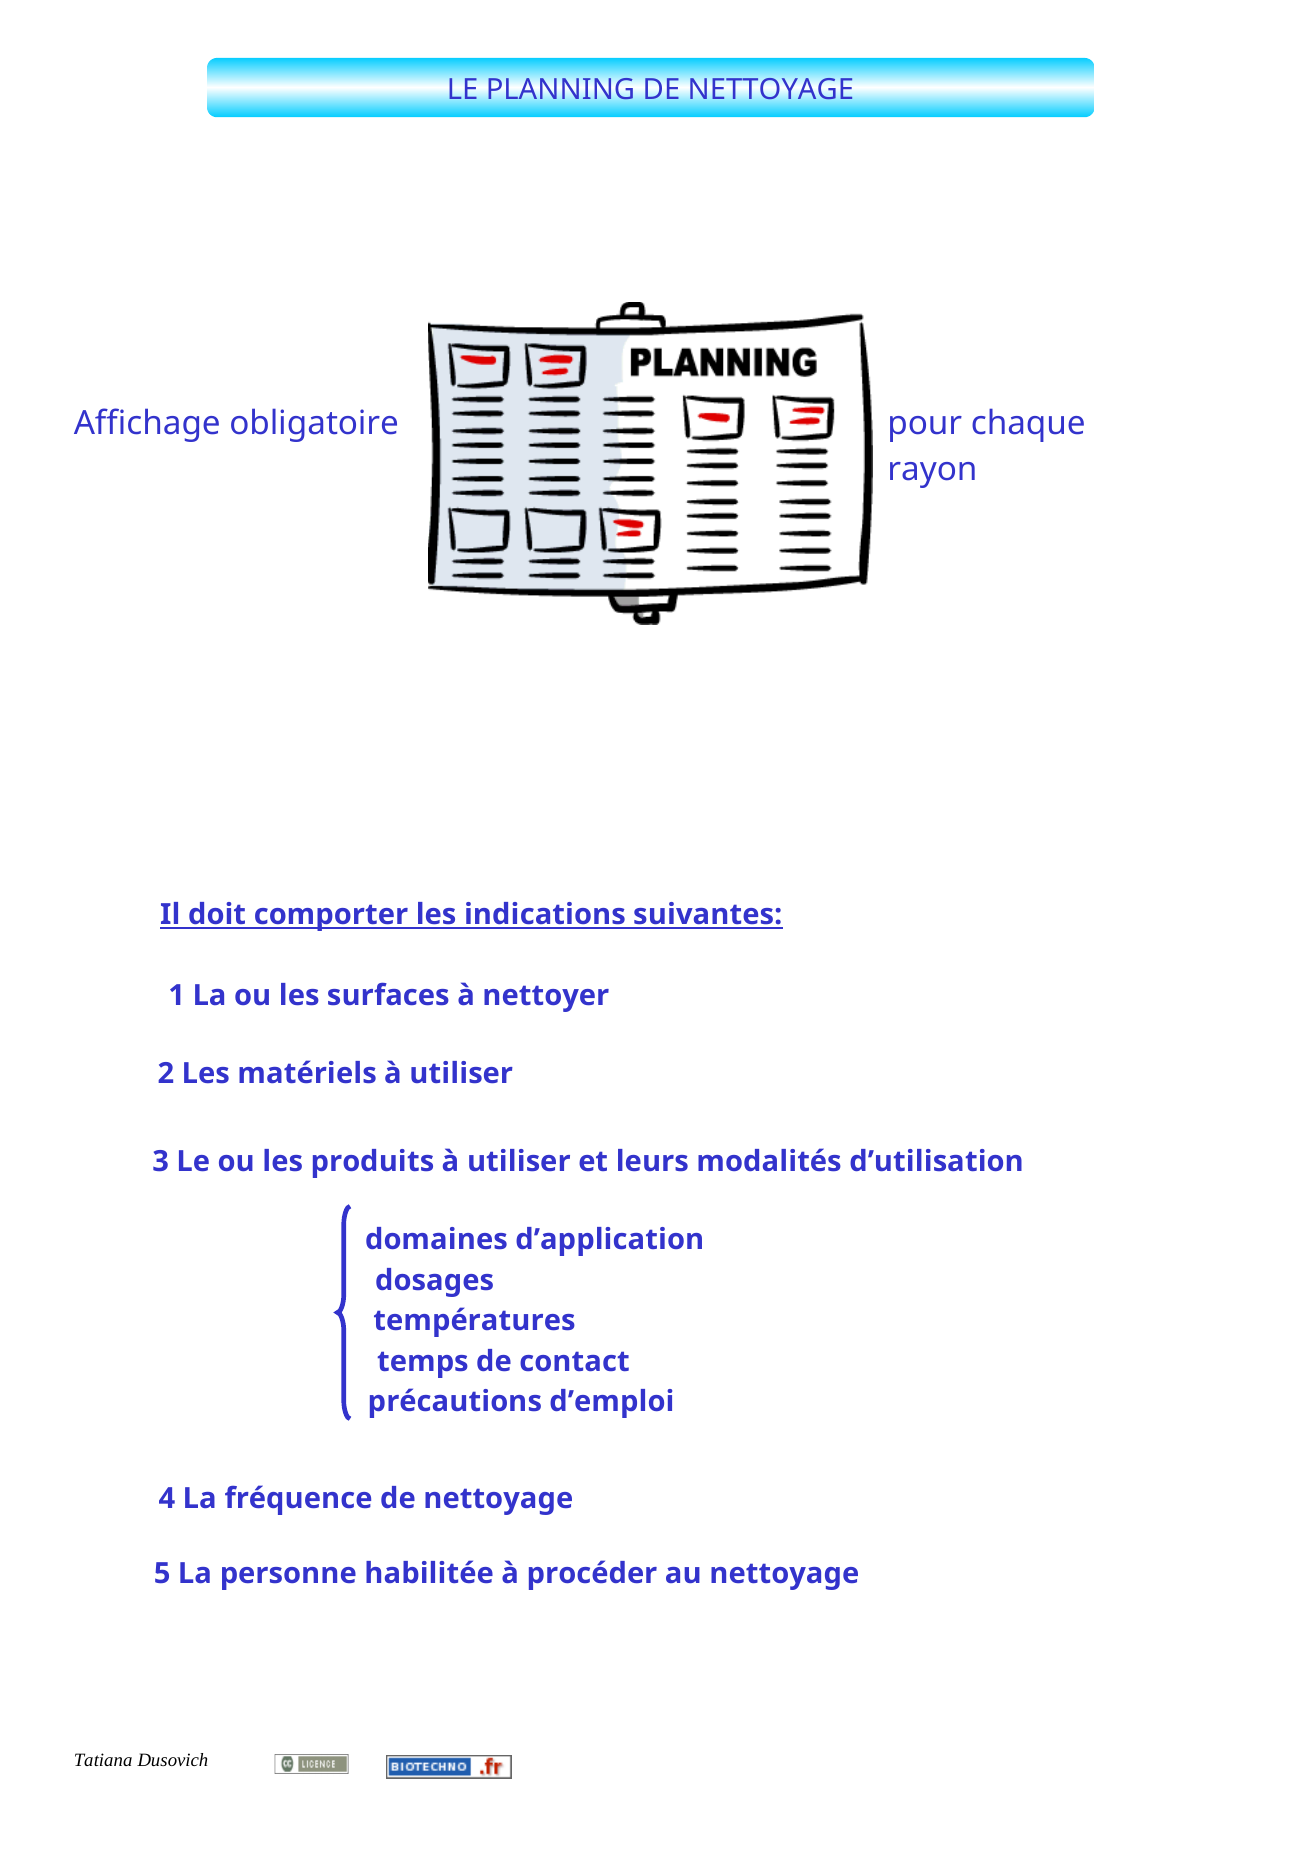

LE PLANNING DE NETTOYAGE
Affichage obligatoire
pour chaque rayon
Il doit comporter les indications suivantes:
1 La ou les surfaces à nettoyer
 2 Les matériels à utiliser
3 Le ou les produits à utiliser et leurs modalités d’utilisation
domaines d’application
dosages
températures
temps de contact
précautions d’emploi
 4 La fréquence de nettoyage
 5 La personne habilitée à procéder au nettoyage
Tatiana Dusovich